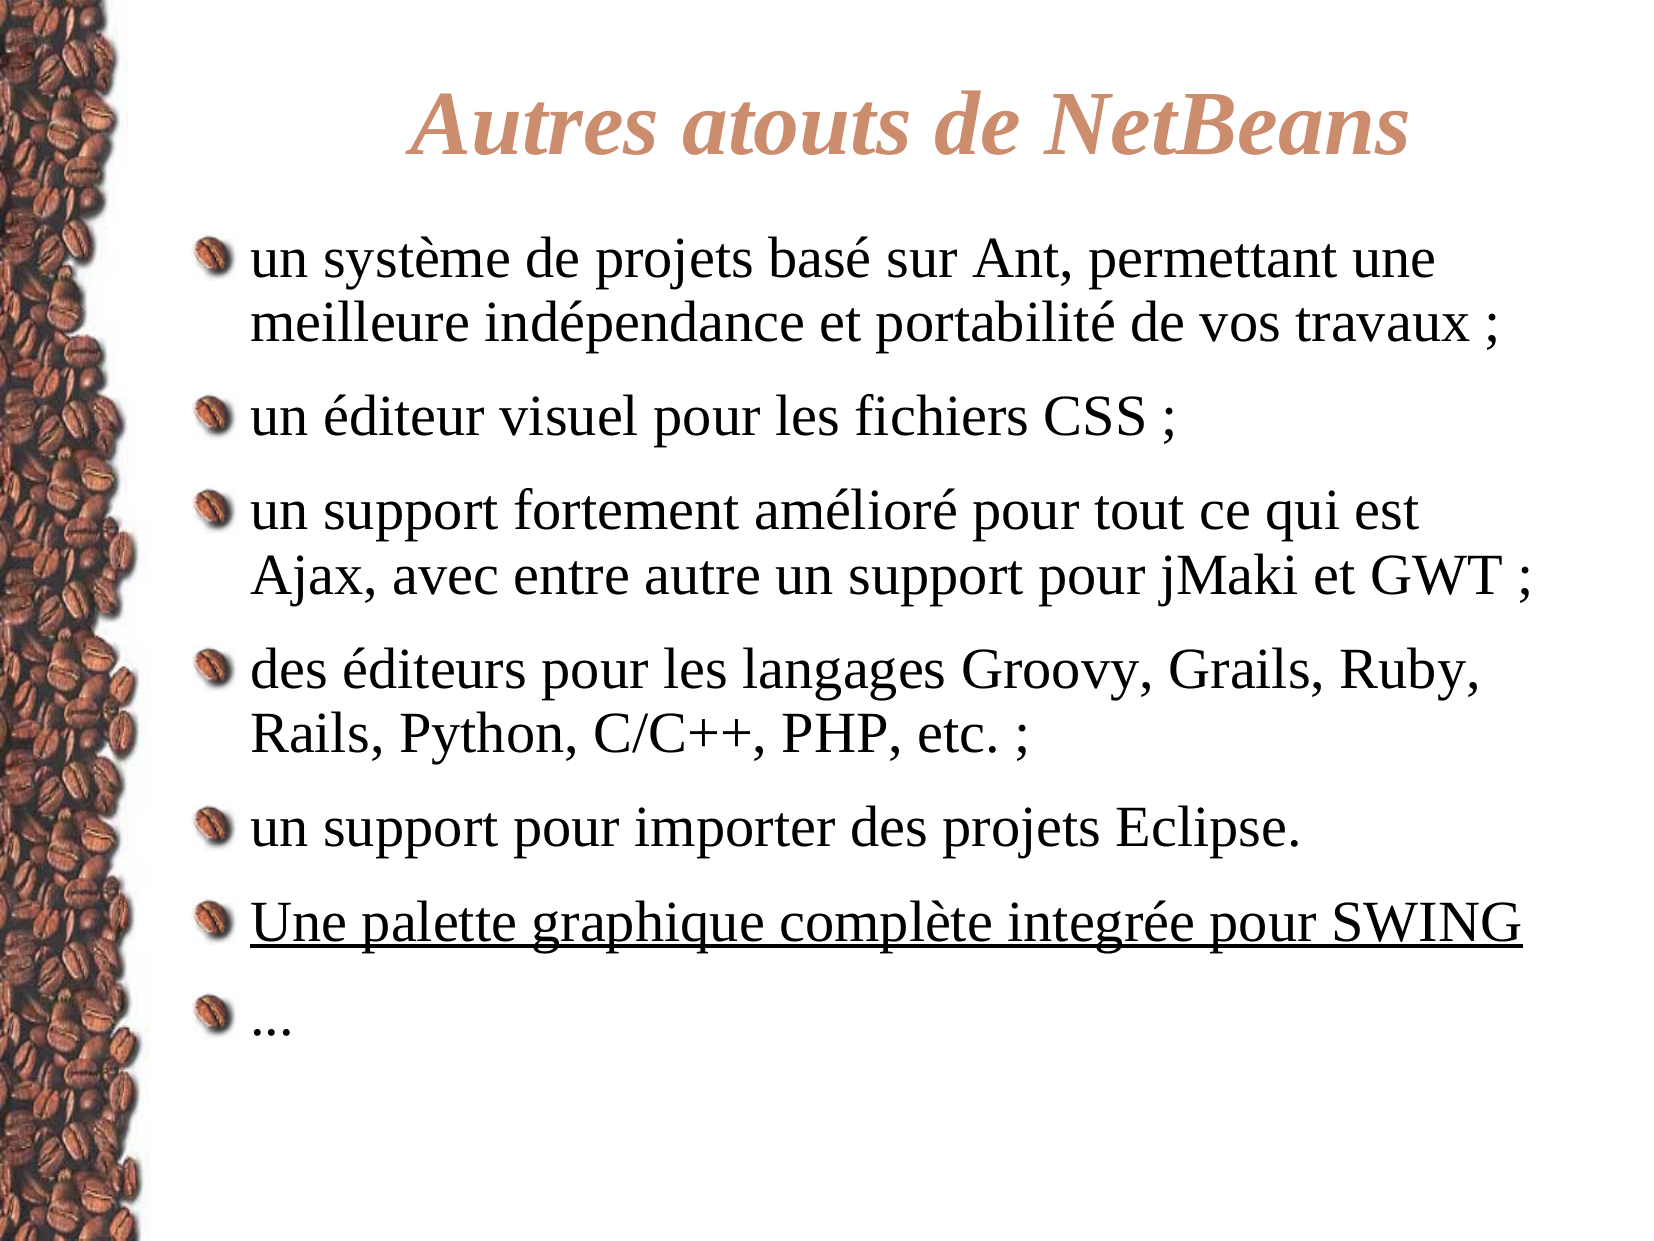

# Autres atouts de NetBeans
un système de projets basé sur Ant, permettant une meilleure indépendance et portabilité de vos travaux ;
un éditeur visuel pour les fichiers CSS ;
un support fortement amélioré pour tout ce qui est Ajax, avec entre autre un support pour jMaki et GWT ;
des éditeurs pour les langages Groovy, Grails, Ruby, Rails, Python, C/C++, PHP, etc. ;
un support pour importer des projets Eclipse.
Une palette graphique complète integrée pour SWING
...